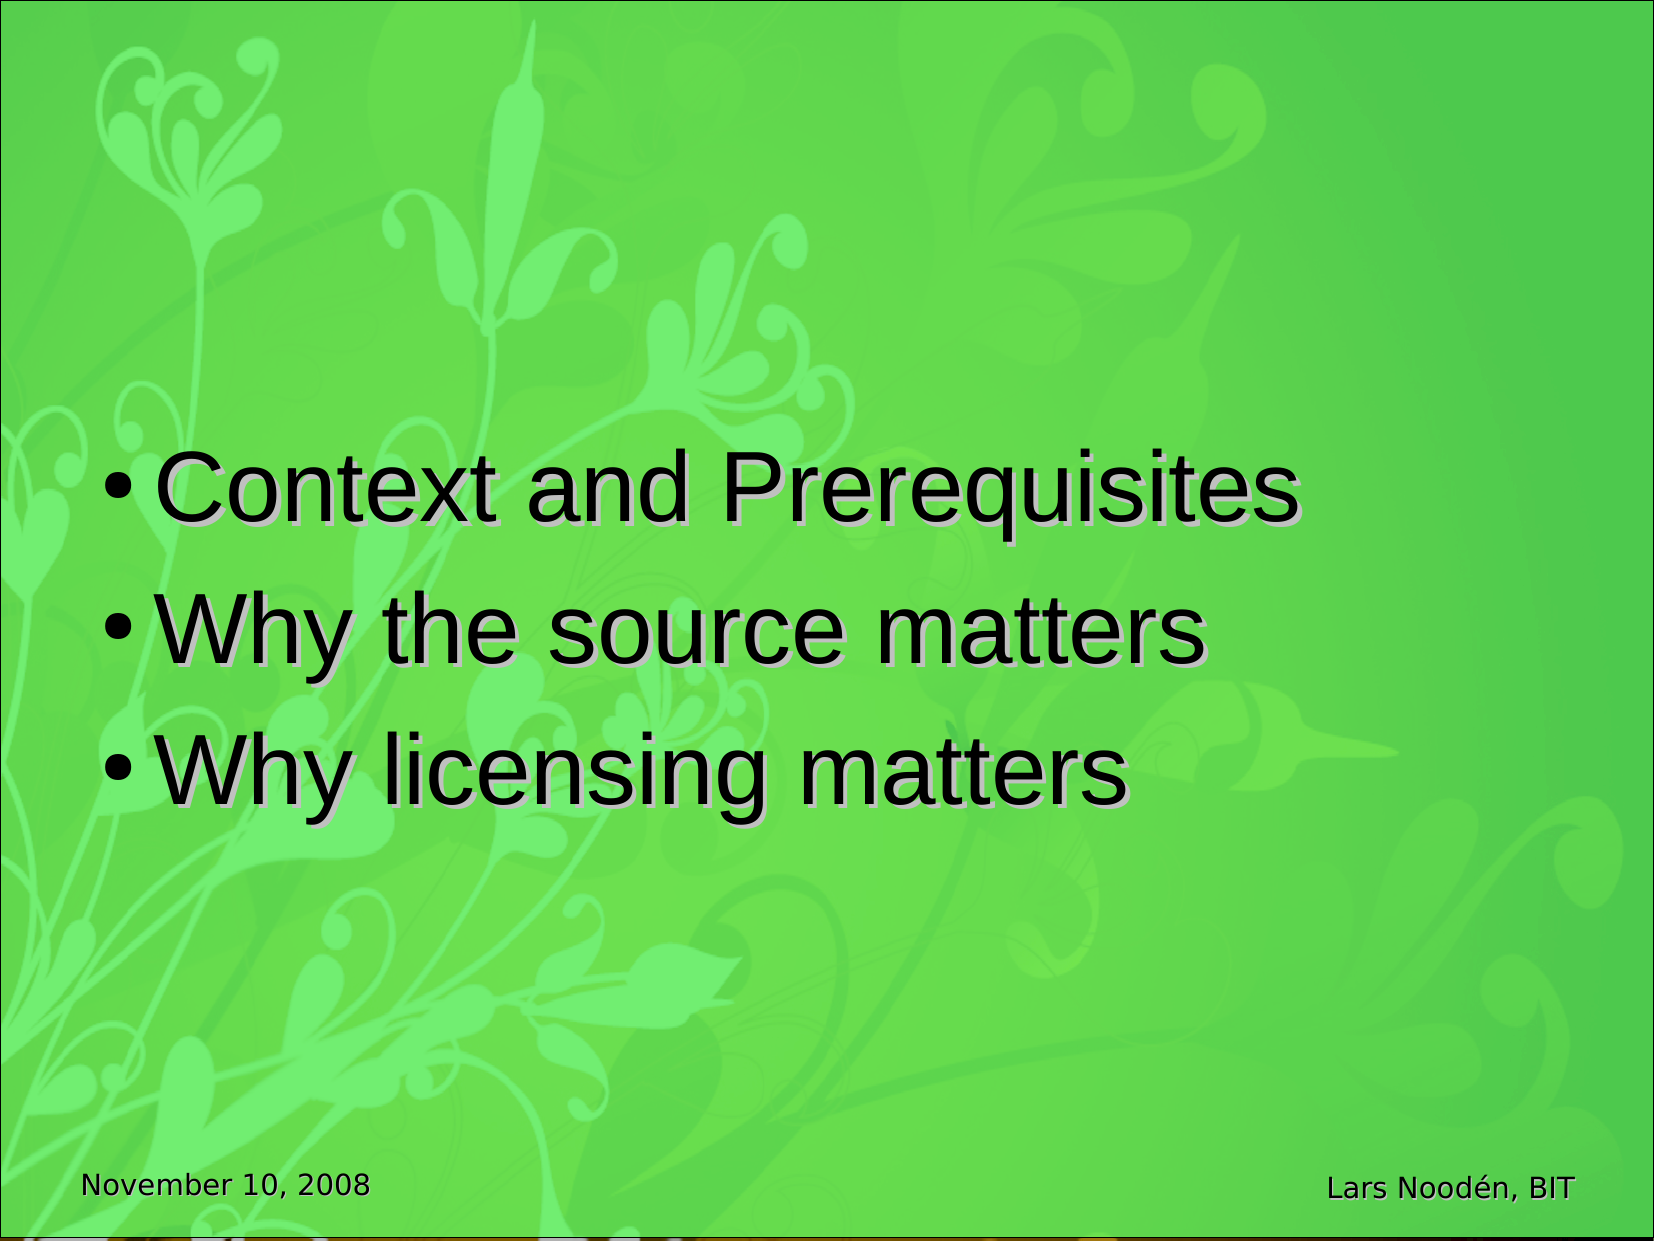

# Context and Prerequisites
Why the source matters
Why licensing matters